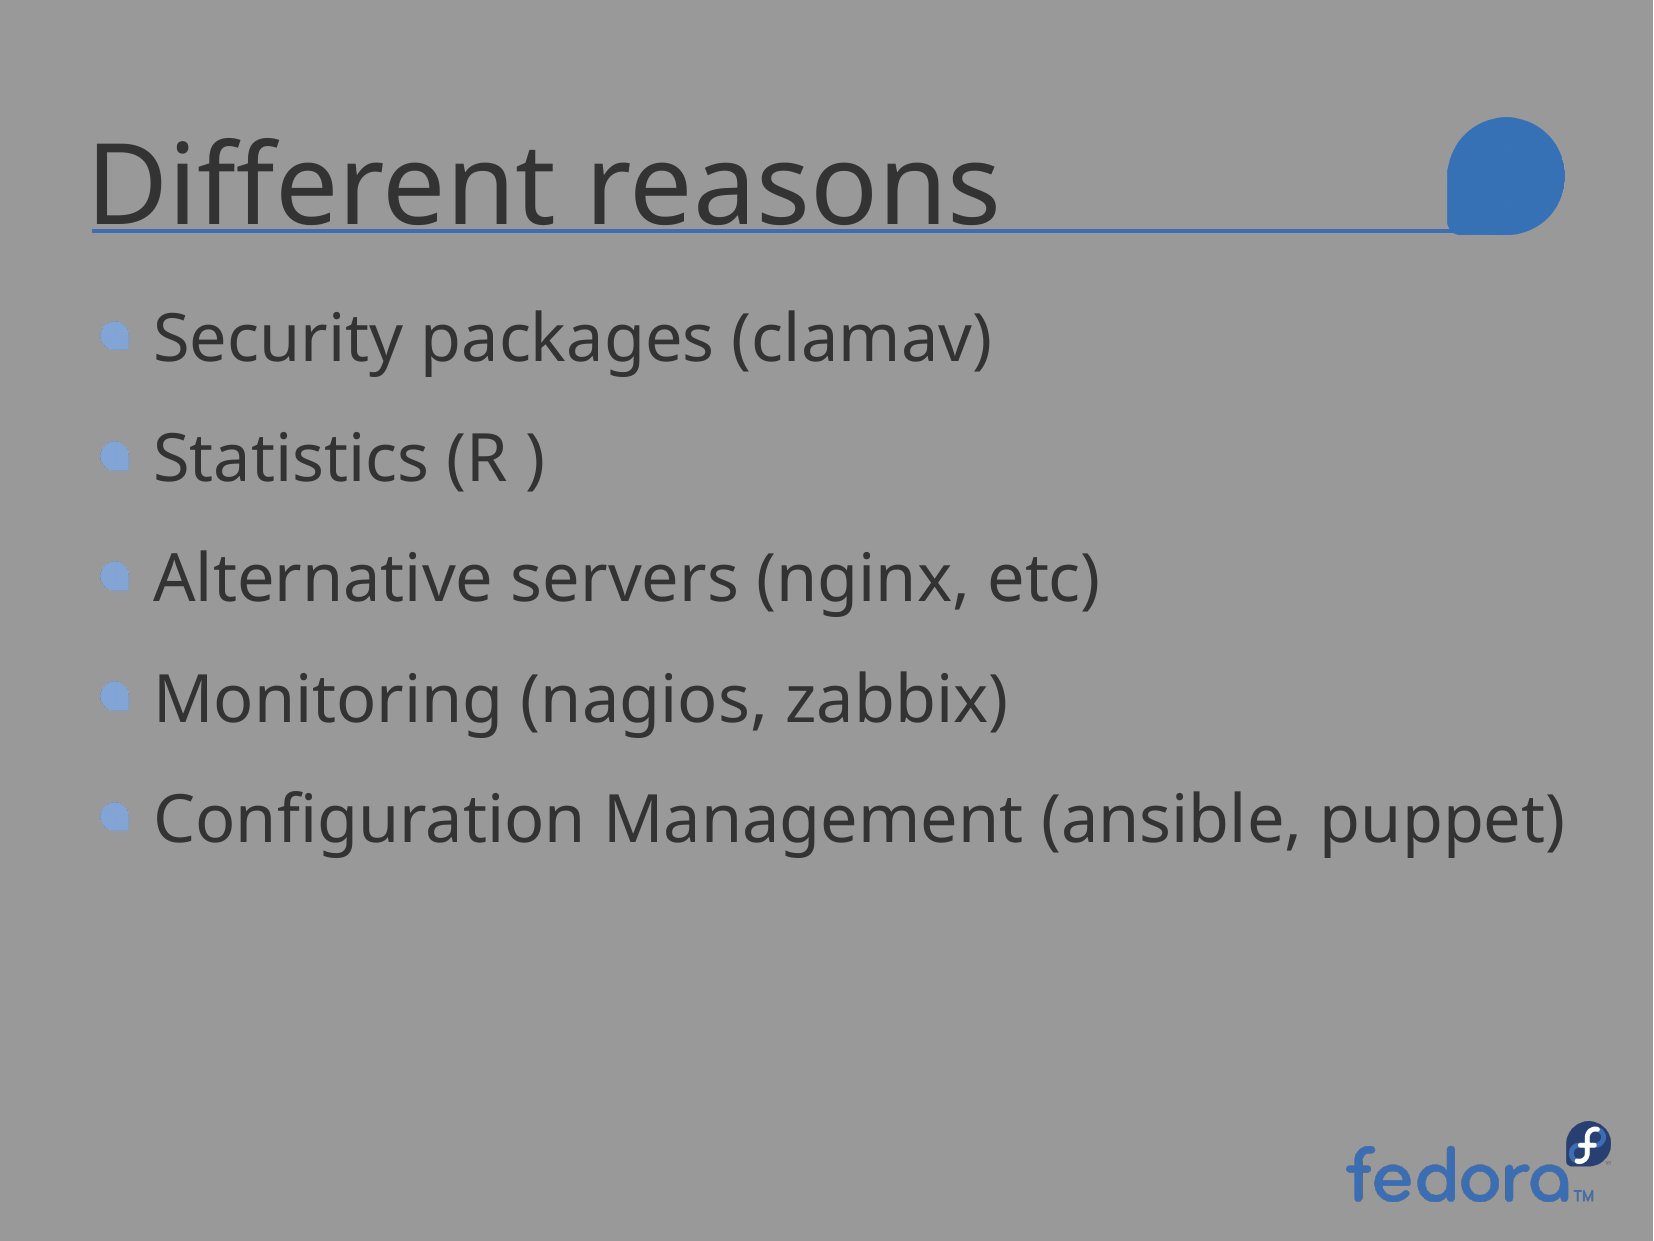

# Different reasons
Security packages (clamav)
Statistics (R )
Alternative servers (nginx, etc)
Monitoring (nagios, zabbix)
Configuration Management (ansible, puppet)